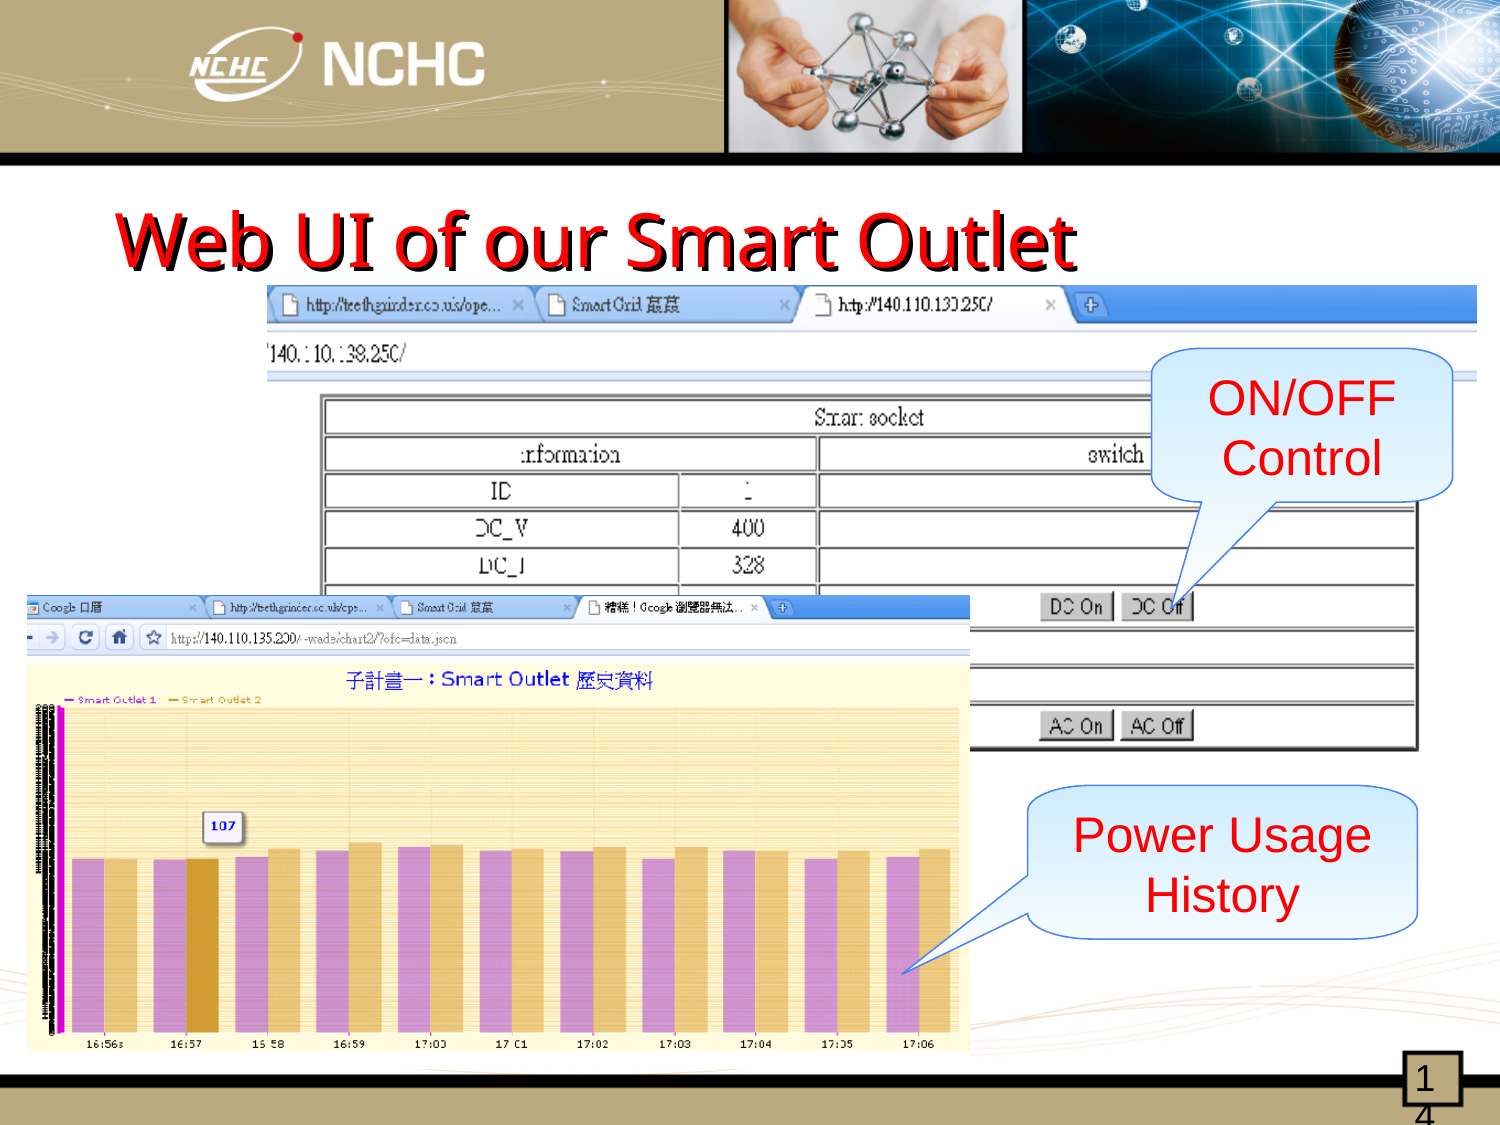

# Web UI of our Smart Outlet
ON/OFF
Control
Power Usage History
14